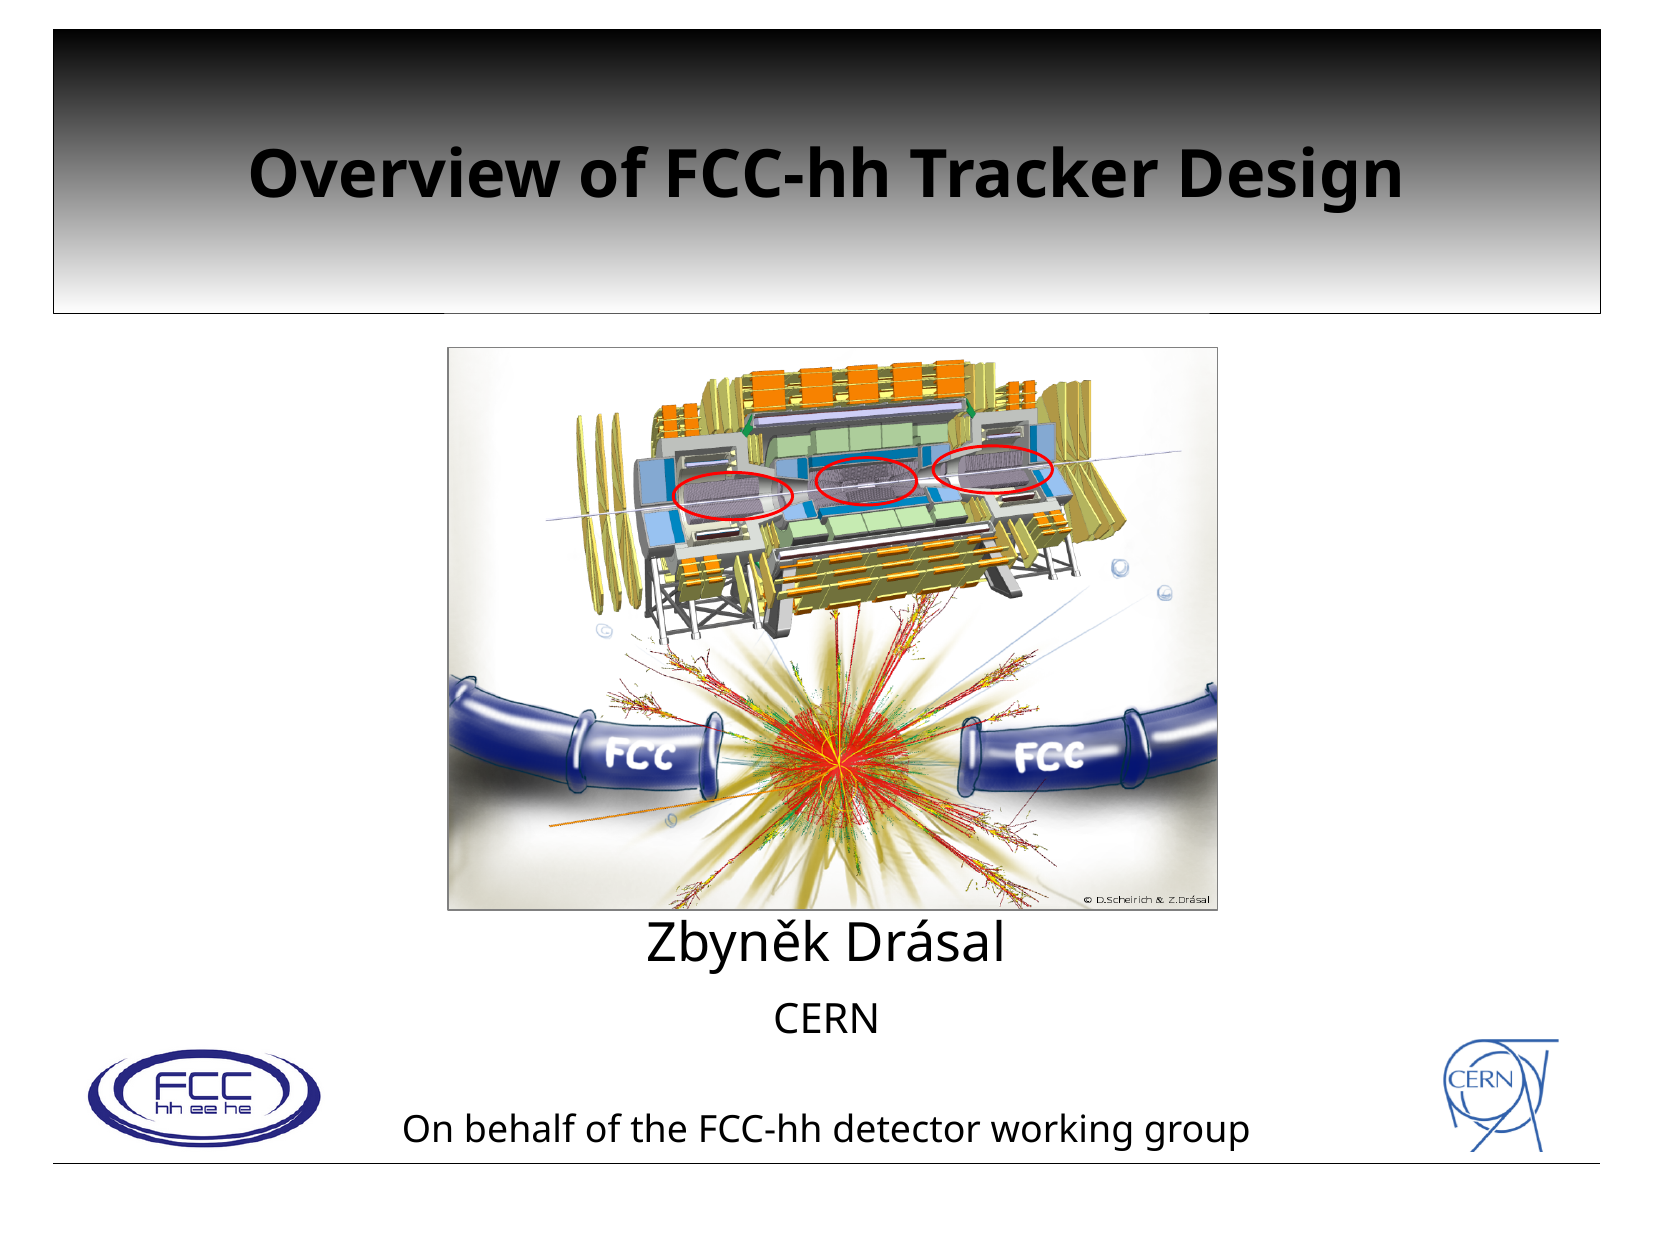

# Overview of FCC-hh Tracker Design
Zbyněk Drásal
CERN
On behalf of the FCC-hh detector working group